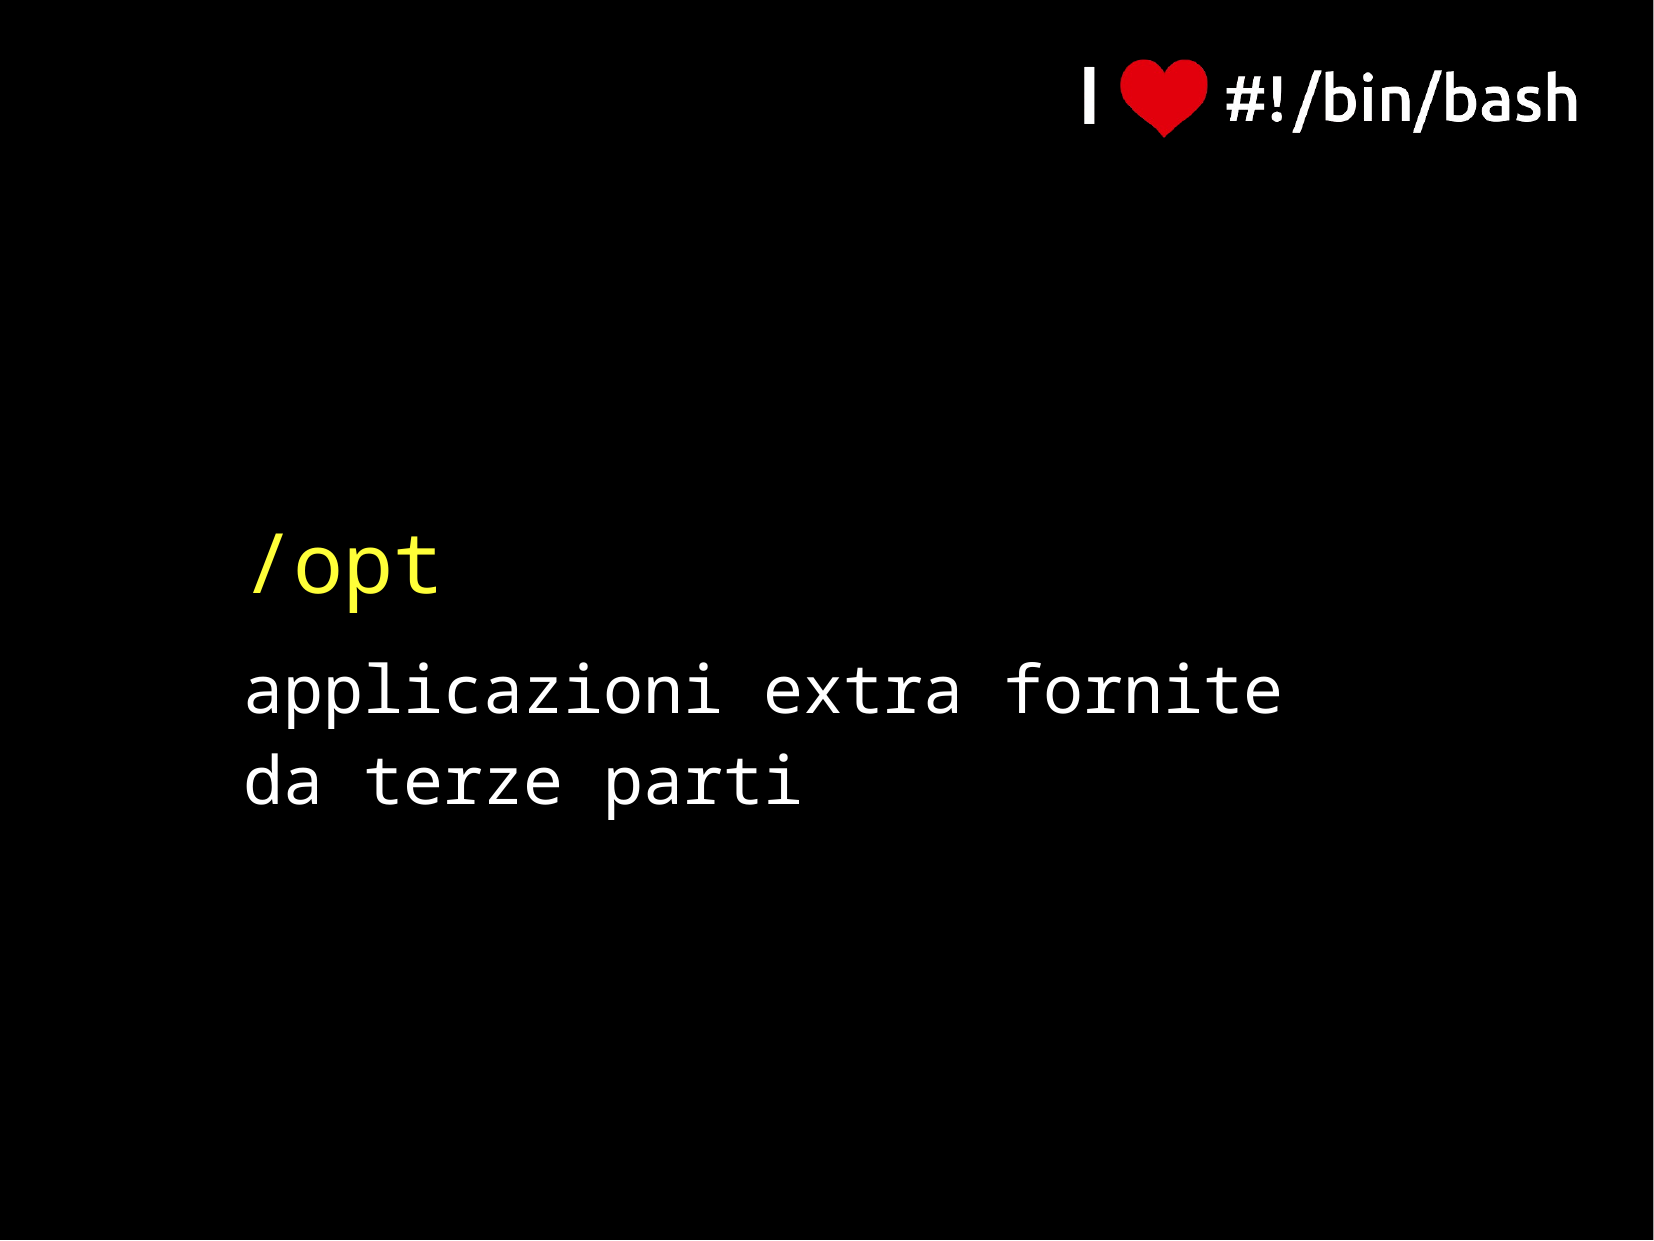

/opt
applicazioni extra fornite da terze parti